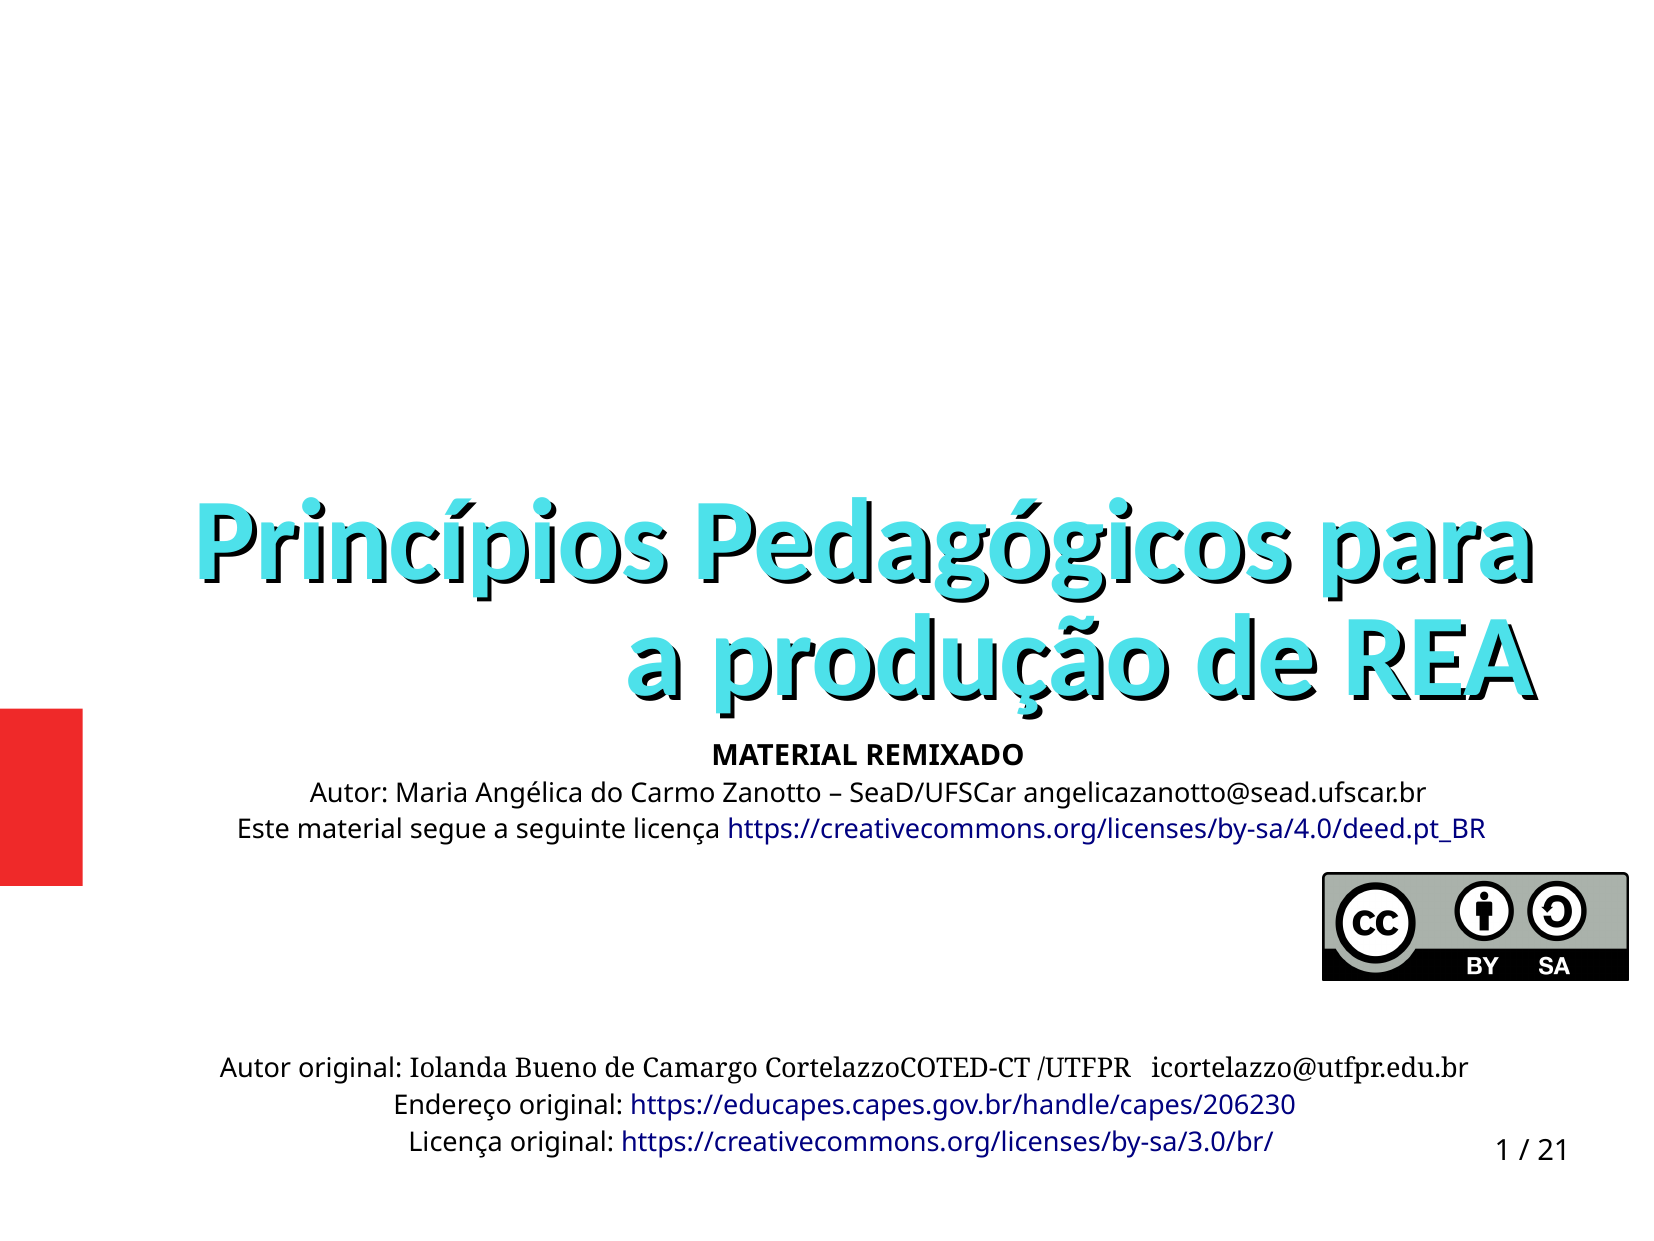

# Princípios Pedagógicos para a produção de REA
MATERIAL REMIXADO
Autor: Maria Angélica do Carmo Zanotto – SeaD/UFSCar angelicazanotto@sead.ufscar.br
Este material segue a seguinte licença https://creativecommons.org/licenses/by-sa/4.0/deed.pt_BR
Autor original: Iolanda Bueno de Camargo CortelazzoCOTED-CT /UTFPR icortelazzo@utfpr.edu.br
Endereço original: https://educapes.capes.gov.br/handle/capes/206230
Licença original: https://creativecommons.org/licenses/by-sa/3.0/br/
1